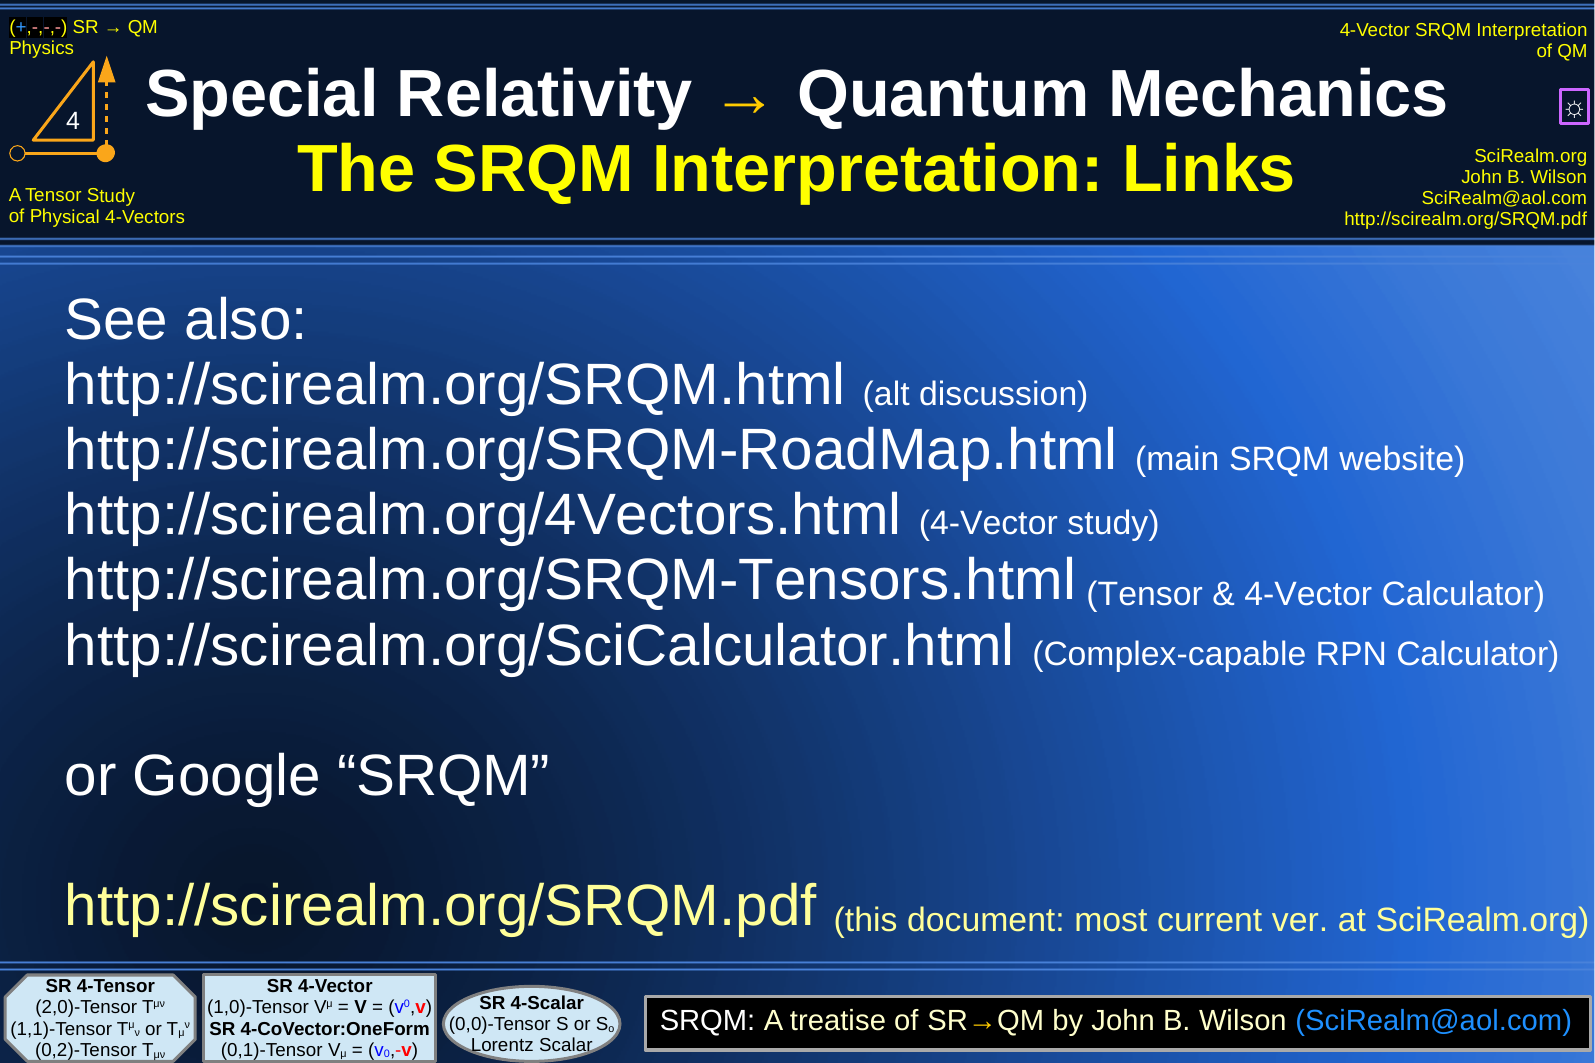

(+,-,-,-) SR → QM
Physics
A Tensor Study
of Physical 4-Vectors
4-Vector SRQM Interpretation
of QM
SciRealm.org
John B. Wilson
SciRealm@aol.com
http://scirealm.org/SRQM.pdf
# Special Relativity → Quantum Mechanics The SRQM Interpretation: Links
4
☼
See also:
http://scirealm.org/SRQM.html (alt discussion)
http://scirealm.org/SRQM-RoadMap.html (main SRQM website)
http://scirealm.org/4Vectors.html (4-Vector study)
http://scirealm.org/SRQM-Tensors.html (Tensor & 4-Vector Calculator)
http://scirealm.org/SciCalculator.html (Complex-capable RPN Calculator)
or Google “SRQM”
http://scirealm.org/SRQM.pdf (this document: most current ver. at SciRealm.org)
SR 4-Tensor
(2,0)-Tensor Tμν
(1,1)-Tensor Tμν or Tμν
(0,2)-Tensor Tμν
SR 4-Vector
(1,0)-Tensor Vμ = V = (v0,v)
SR 4-CoVector:OneForm
(0,1)-Tensor Vμ = (v0,-v)
SR 4-Scalar
(0,0)-Tensor S or So
Lorentz Scalar
SRQM: A treatise of SR→QM by John B. Wilson (SciRealm@aol.com)